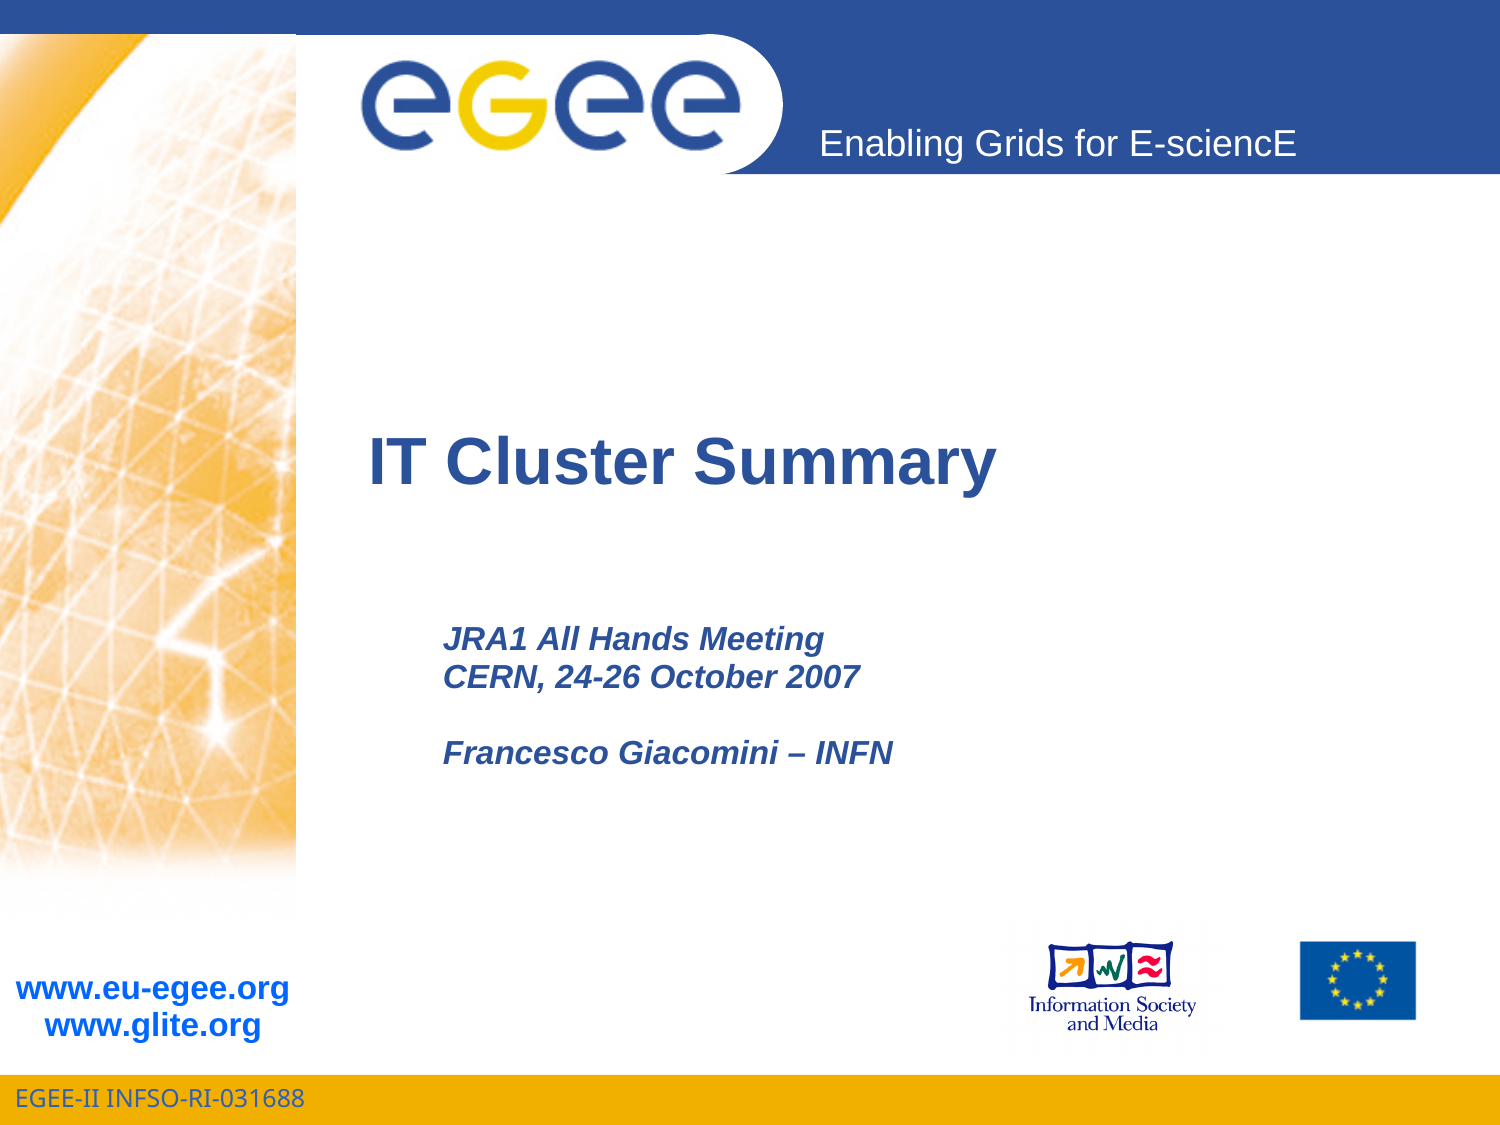

# IT Cluster Summary
JRA1 All Hands Meeting
CERN, 24-26 October 2007
Francesco Giacomini – INFN